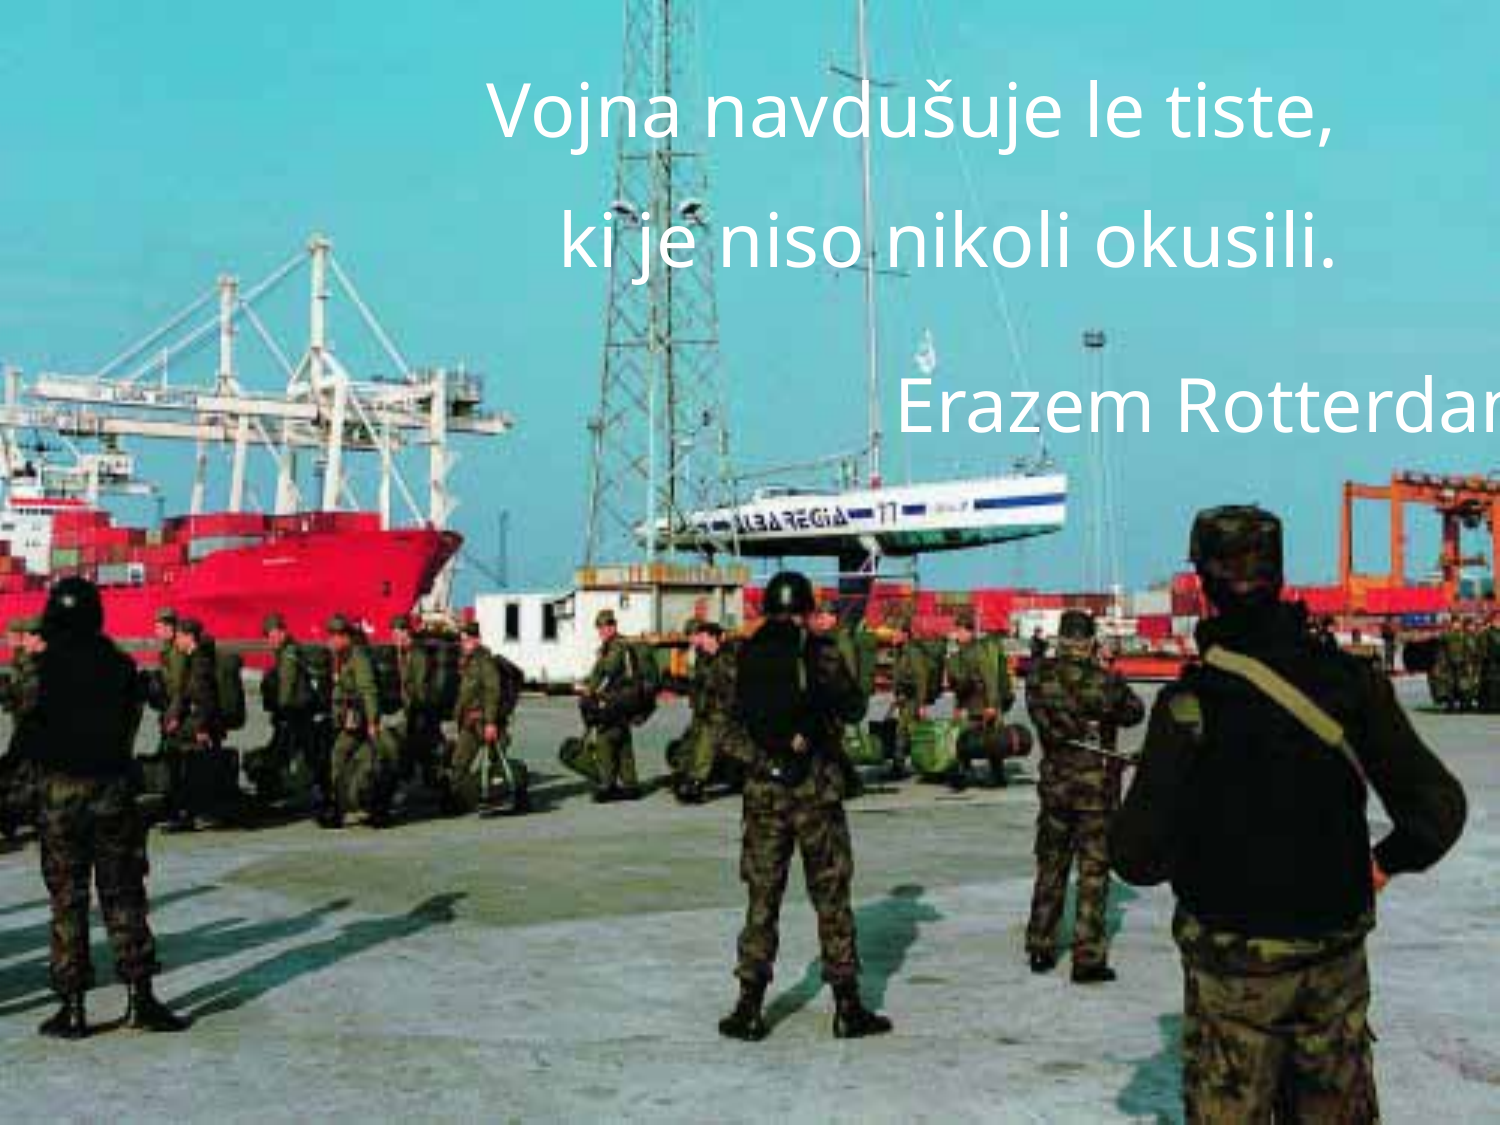

Vojna navdušuje le tiste,
ki je niso nikoli okusili.
Erazem Rotterdamski
Slovenija